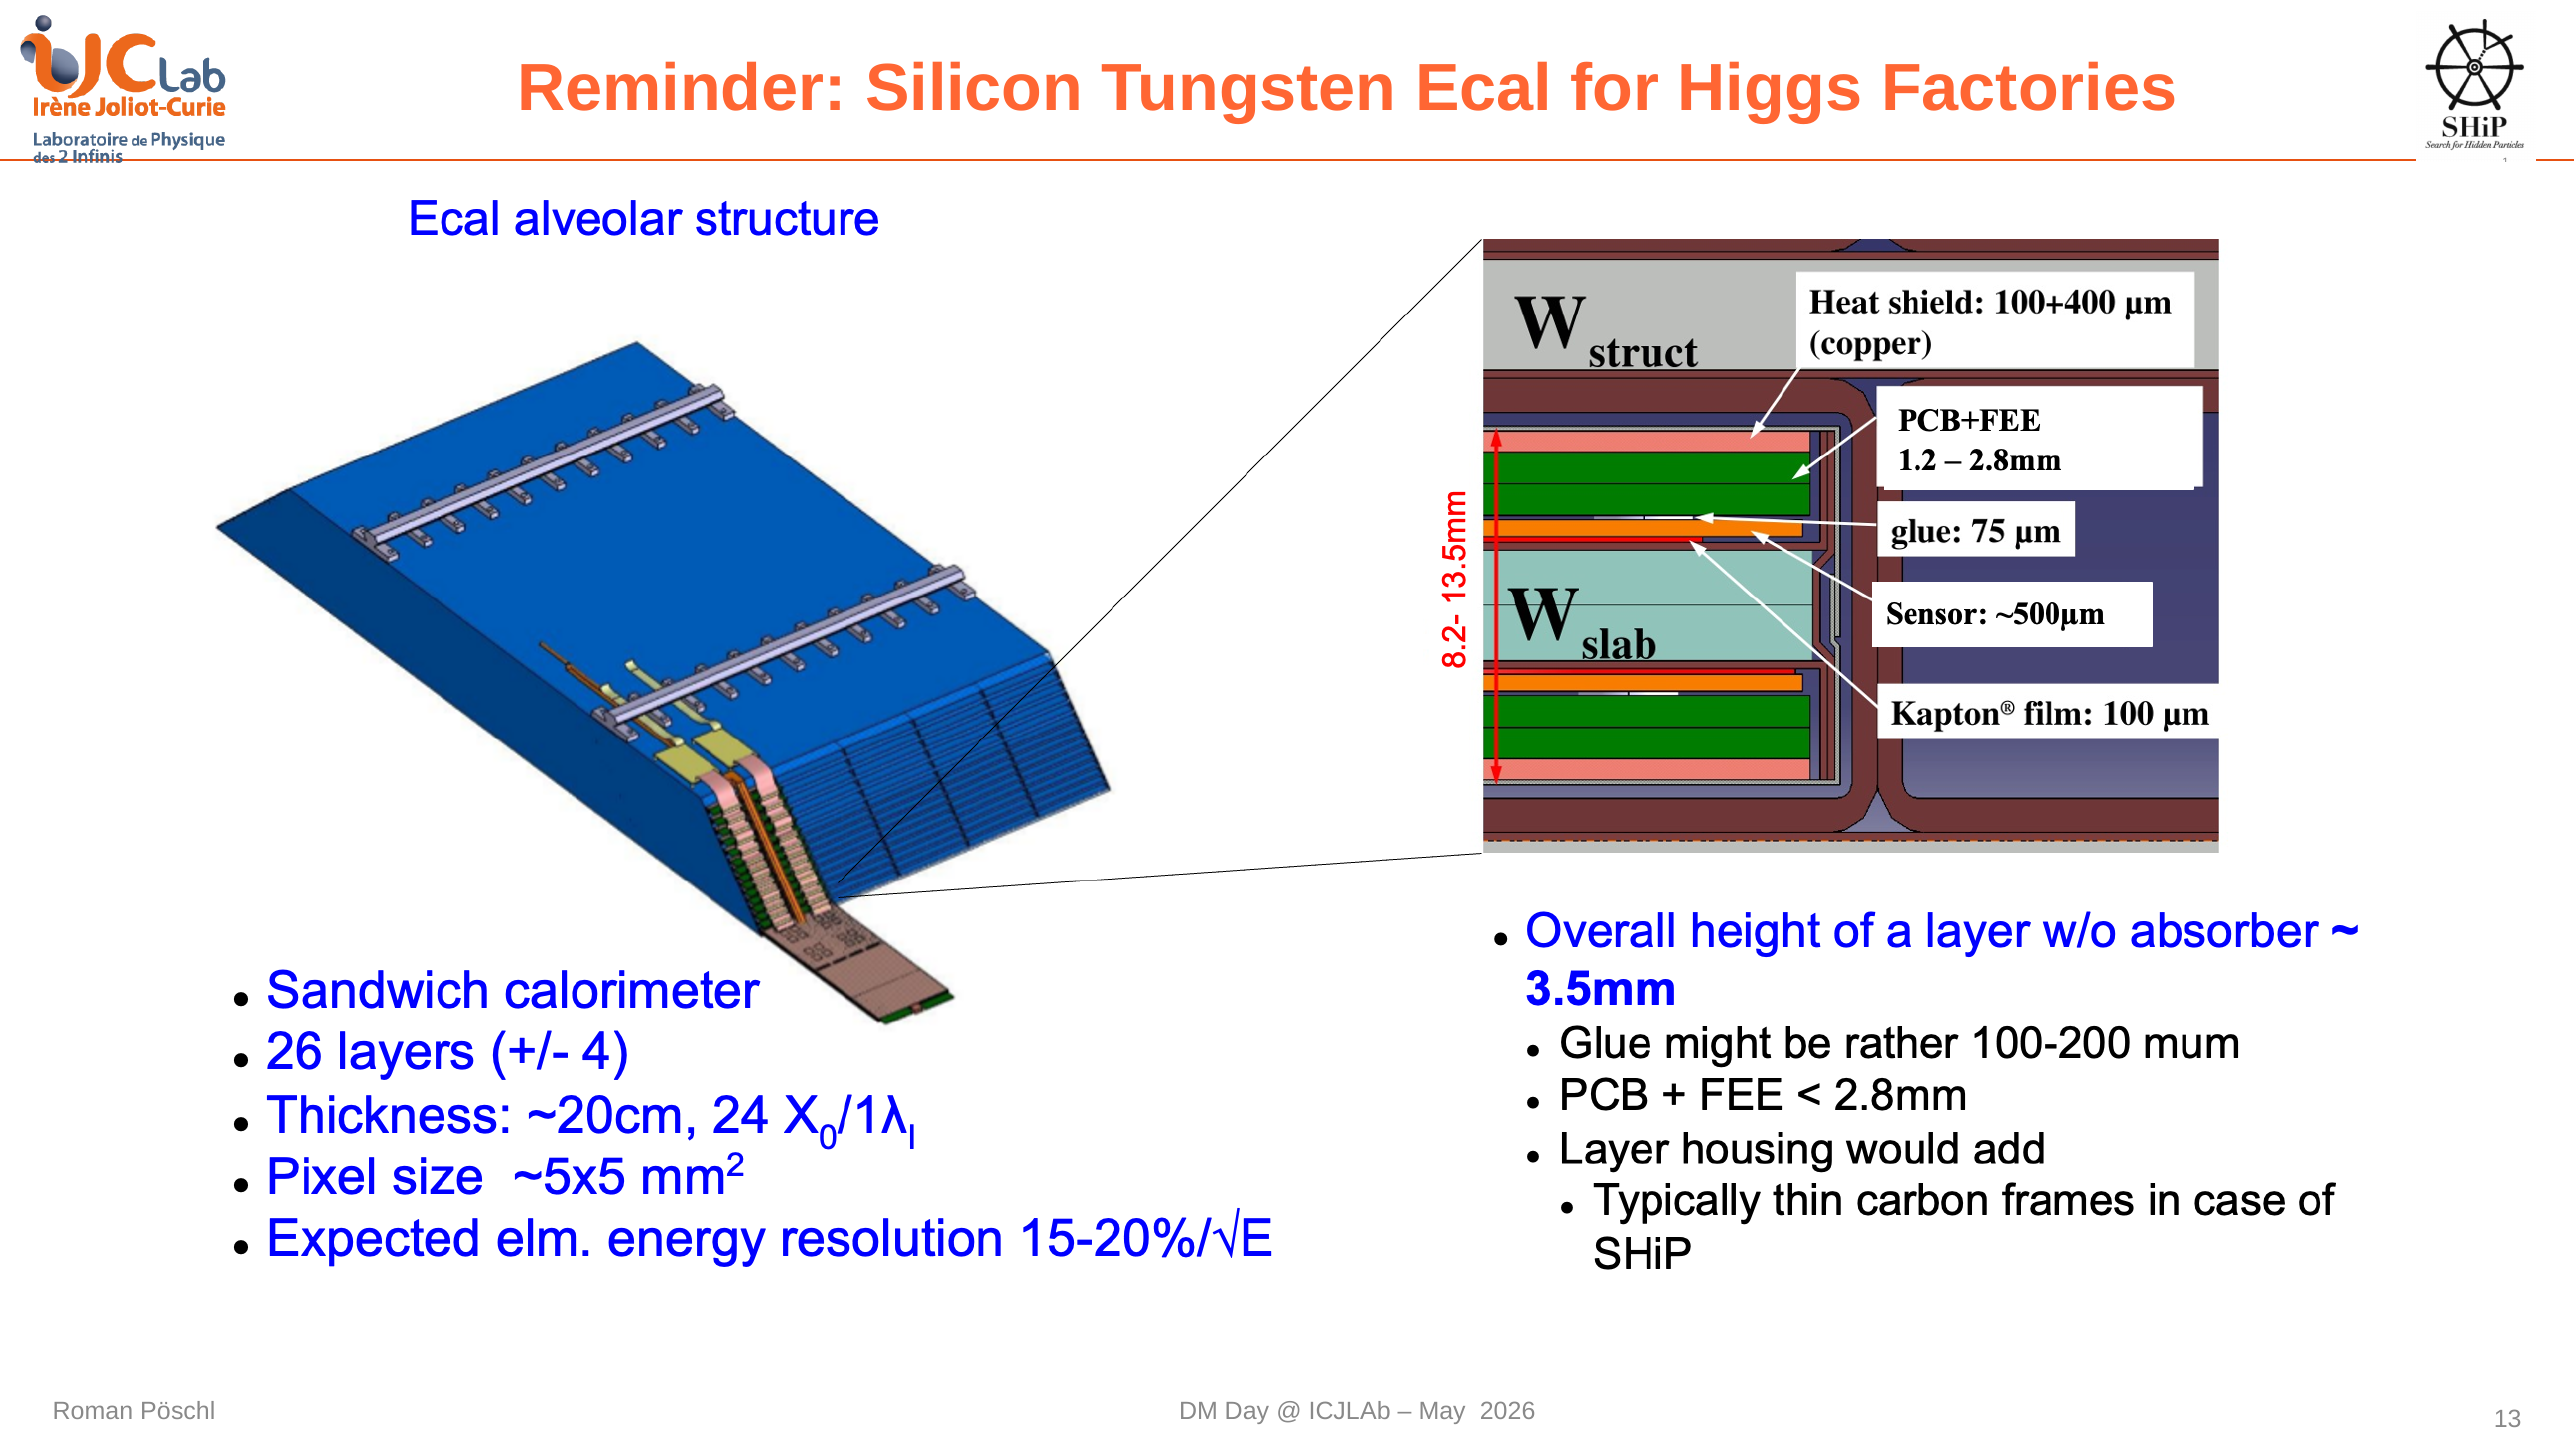

# Reminder: Silicon Tungsten Ecal for Higgs Factories